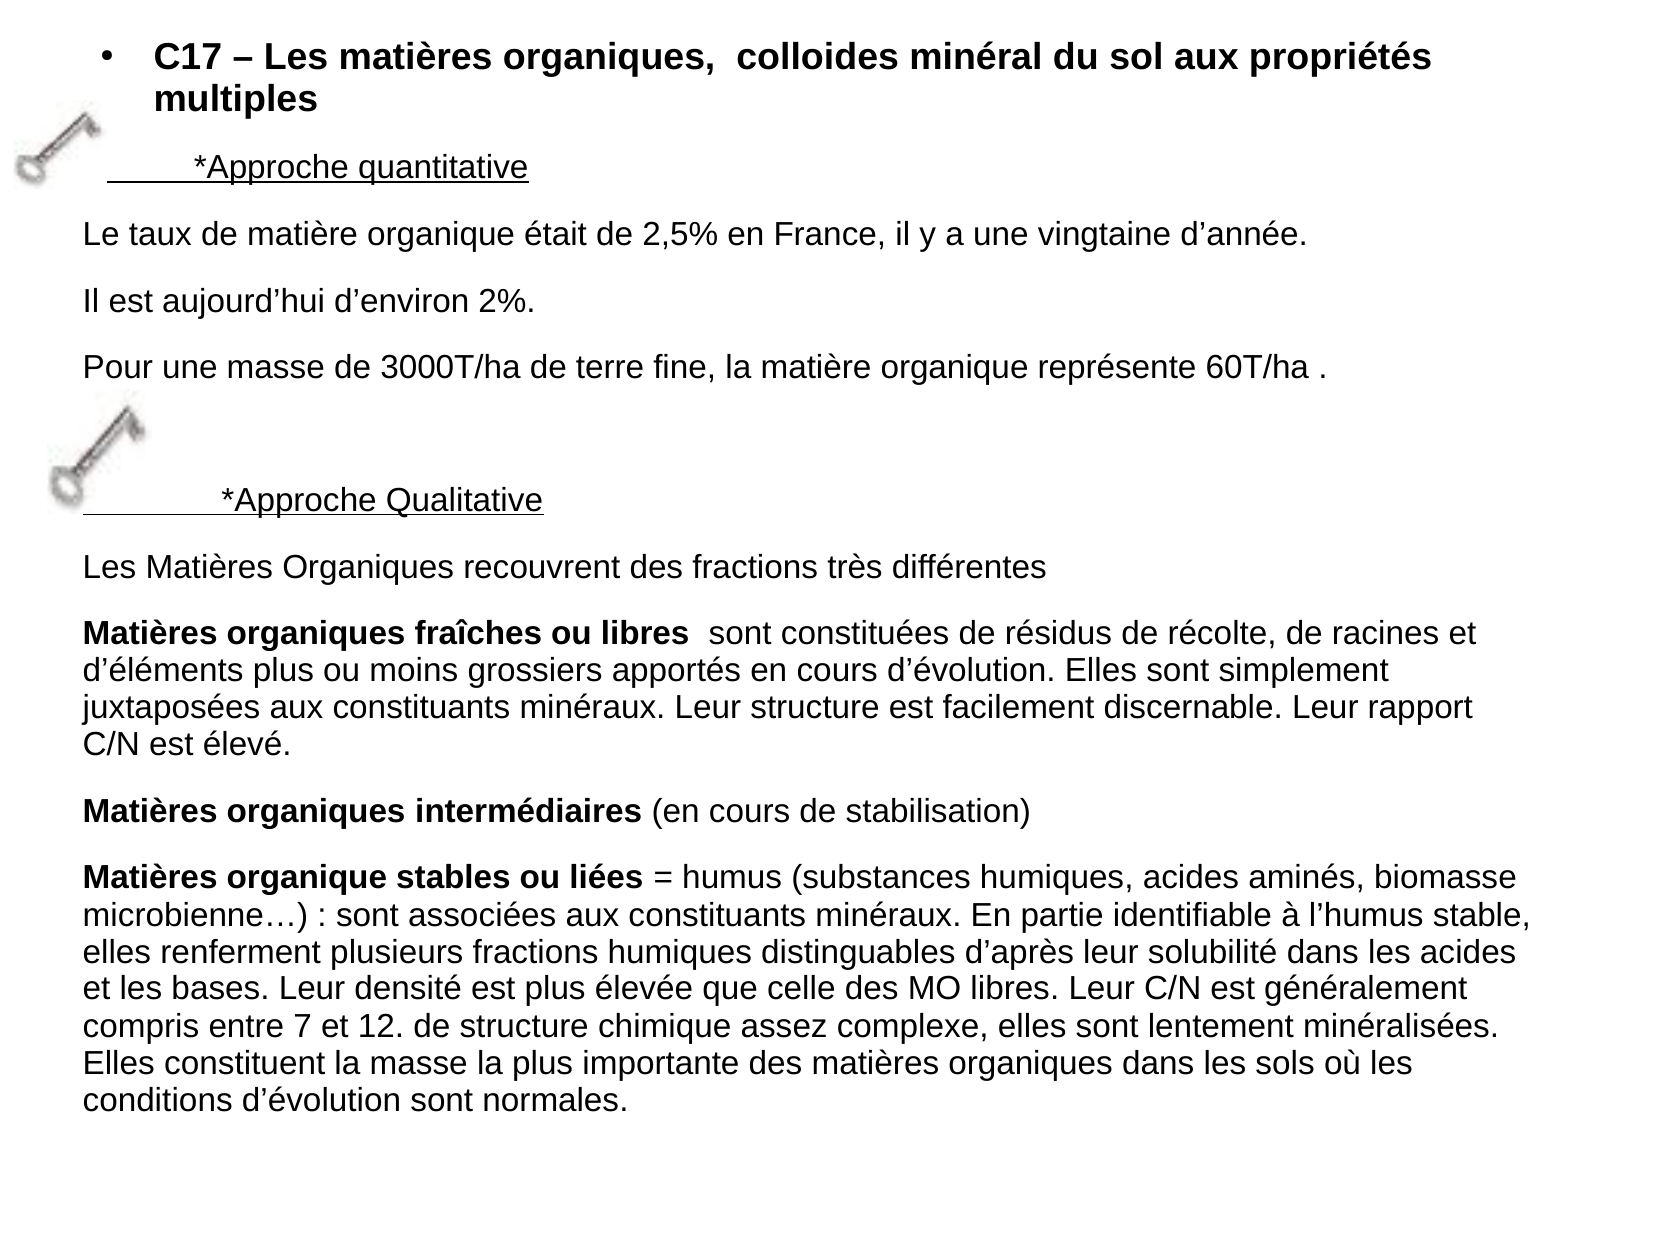

# C17 – Les matières organiques, colloides minéral du sol aux propriétés multiples
 *Approche quantitative
Le taux de matière organique était de 2,5% en France, il y a une vingtaine d’année.
Il est aujourd’hui d’environ 2%.
Pour une masse de 3000T/ha de terre fine, la matière organique représente 60T/ha .
 *Approche Qualitative
Les Matières Organiques recouvrent des fractions très différentes
Matières organiques fraîches ou libres sont constituées de résidus de récolte, de racines et d’éléments plus ou moins grossiers apportés en cours d’évolution. Elles sont simplement juxtaposées aux constituants minéraux. Leur structure est facilement discernable. Leur rapport C/N est élevé.
Matières organiques intermédiaires (en cours de stabilisation)
Matières organique stables ou liées = humus (substances humiques, acides aminés, biomasse microbienne…) : sont associées aux constituants minéraux. En partie identifiable à l’humus stable, elles renferment plusieurs fractions humiques distinguables d’après leur solubilité dans les acides et les bases. Leur densité est plus élevée que celle des MO libres. Leur C/N est généralement compris entre 7 et 12. de structure chimique assez complexe, elles sont lentement minéralisées. Elles constituent la masse la plus importante des matières organiques dans les sols où les conditions d’évolution sont normales.
c
c